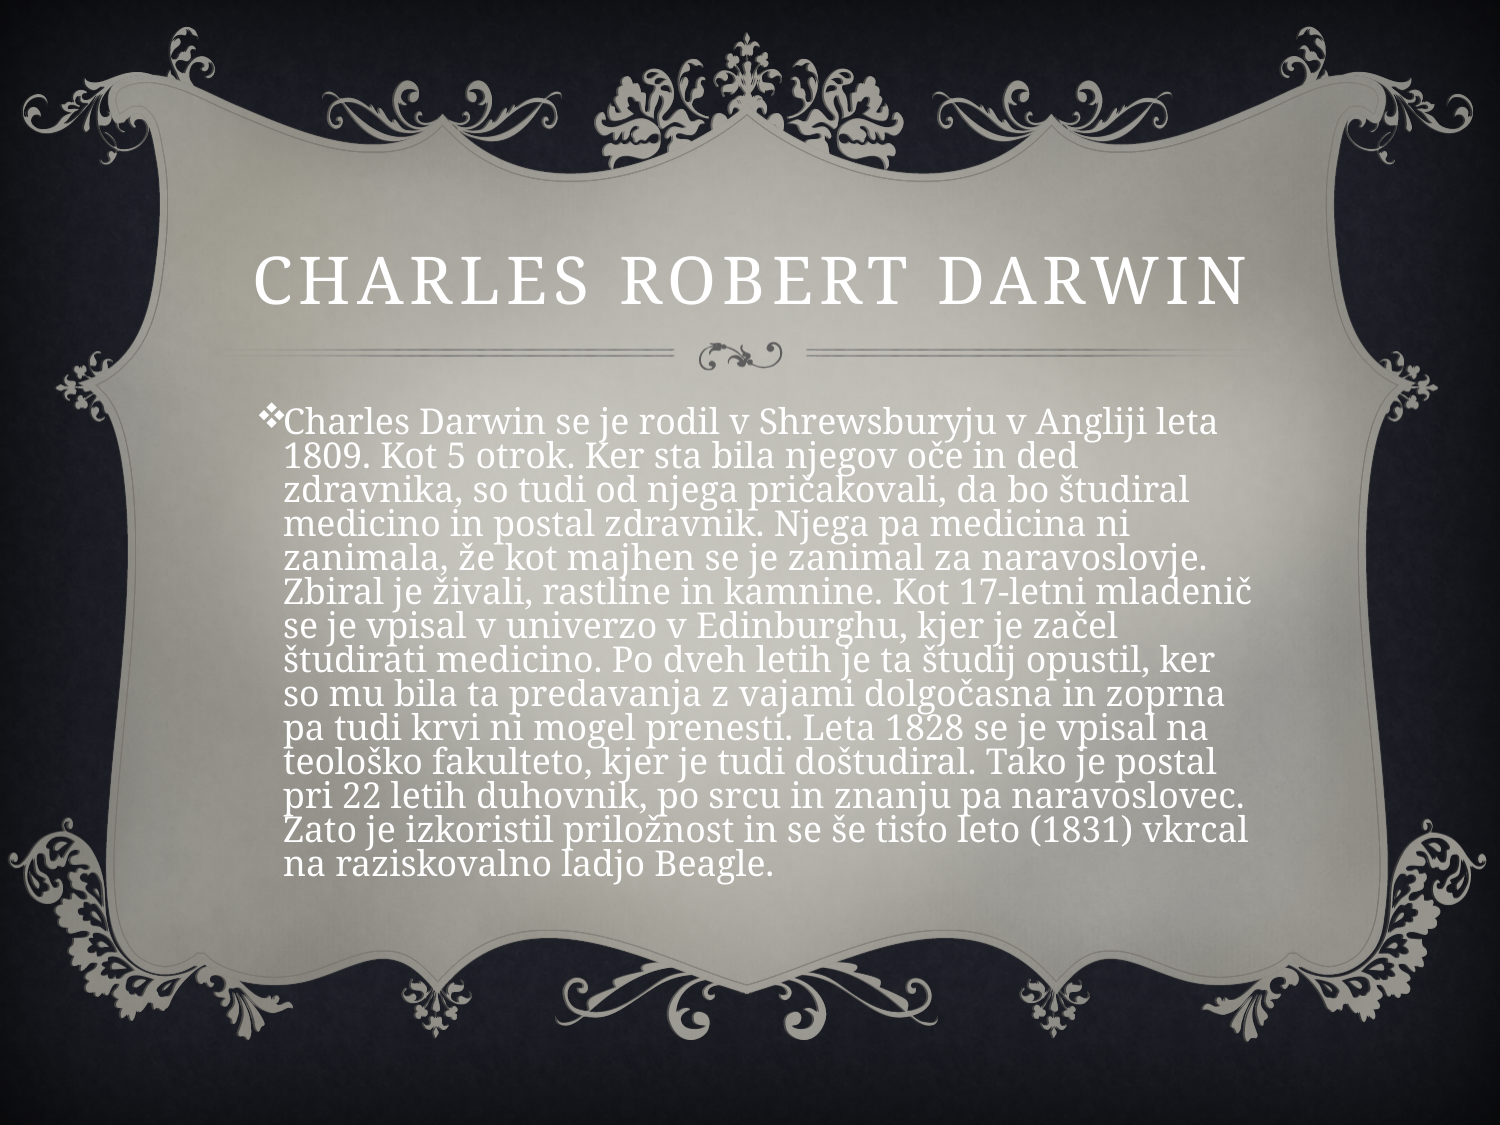

# CHARLES ROBERT DARWIN
Charles Darwin se je rodil v Shrewsburyju v Angliji leta 1809. Kot 5 otrok. Ker sta bila njegov oče in ded zdravnika, so tudi od njega pričakovali, da bo študiral medicino in postal zdravnik. Njega pa medicina ni zanimala, že kot majhen se je zanimal za naravoslovje. Zbiral je živali, rastline in kamnine. Kot 17-letni mladenič se je vpisal v univerzo v Edinburghu, kjer je začel študirati medicino. Po dveh letih je ta študij opustil, ker so mu bila ta predavanja z vajami dolgočasna in zoprna pa tudi krvi ni mogel prenesti. Leta 1828 se je vpisal na teološko fakulteto, kjer je tudi doštudiral. Tako je postal pri 22 letih duhovnik, po srcu in znanju pa naravoslovec. Zato je izkoristil priložnost in se še tisto leto (1831) vkrcal na raziskovalno ladjo Beagle.